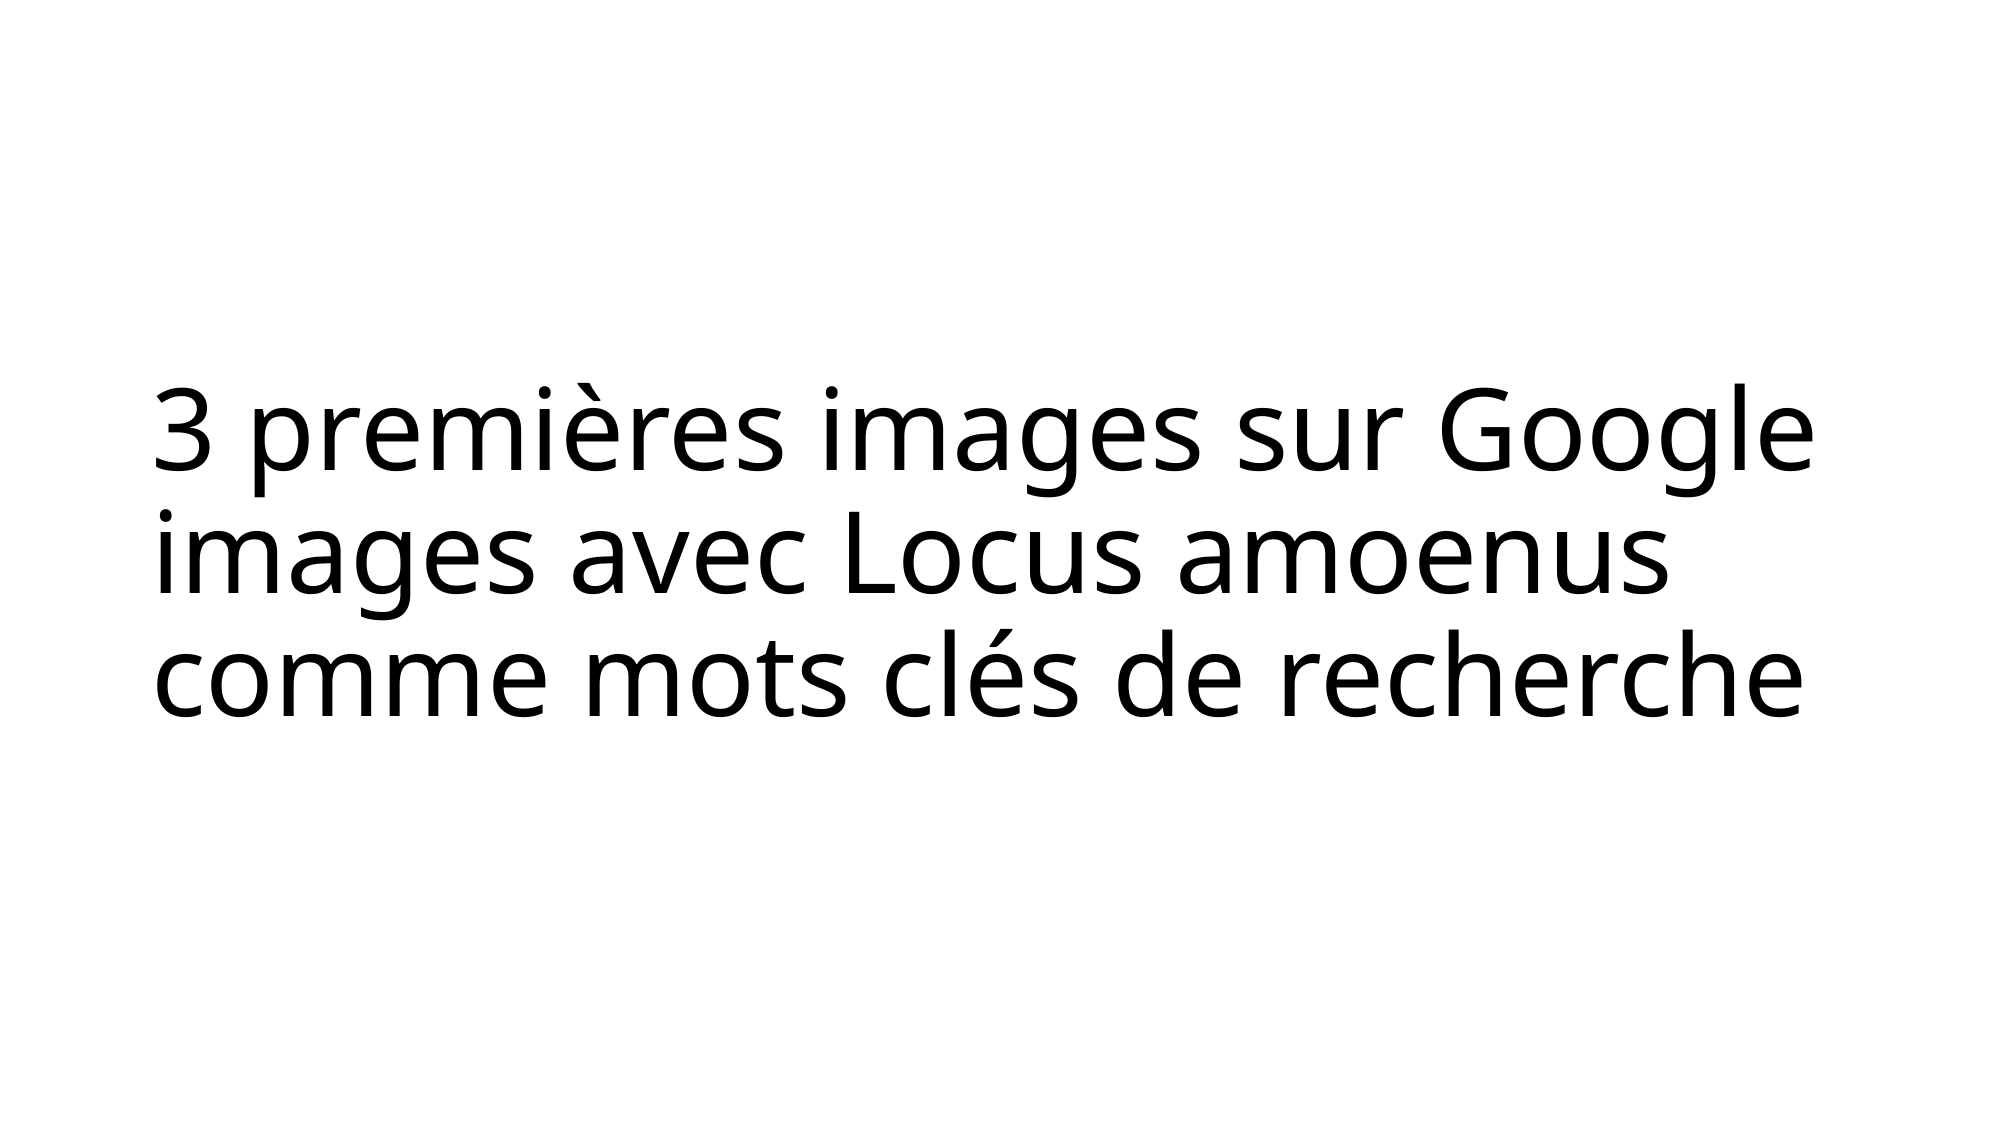

# 3 premières images sur Google images avec Locus amoenus comme mots clés de recherche